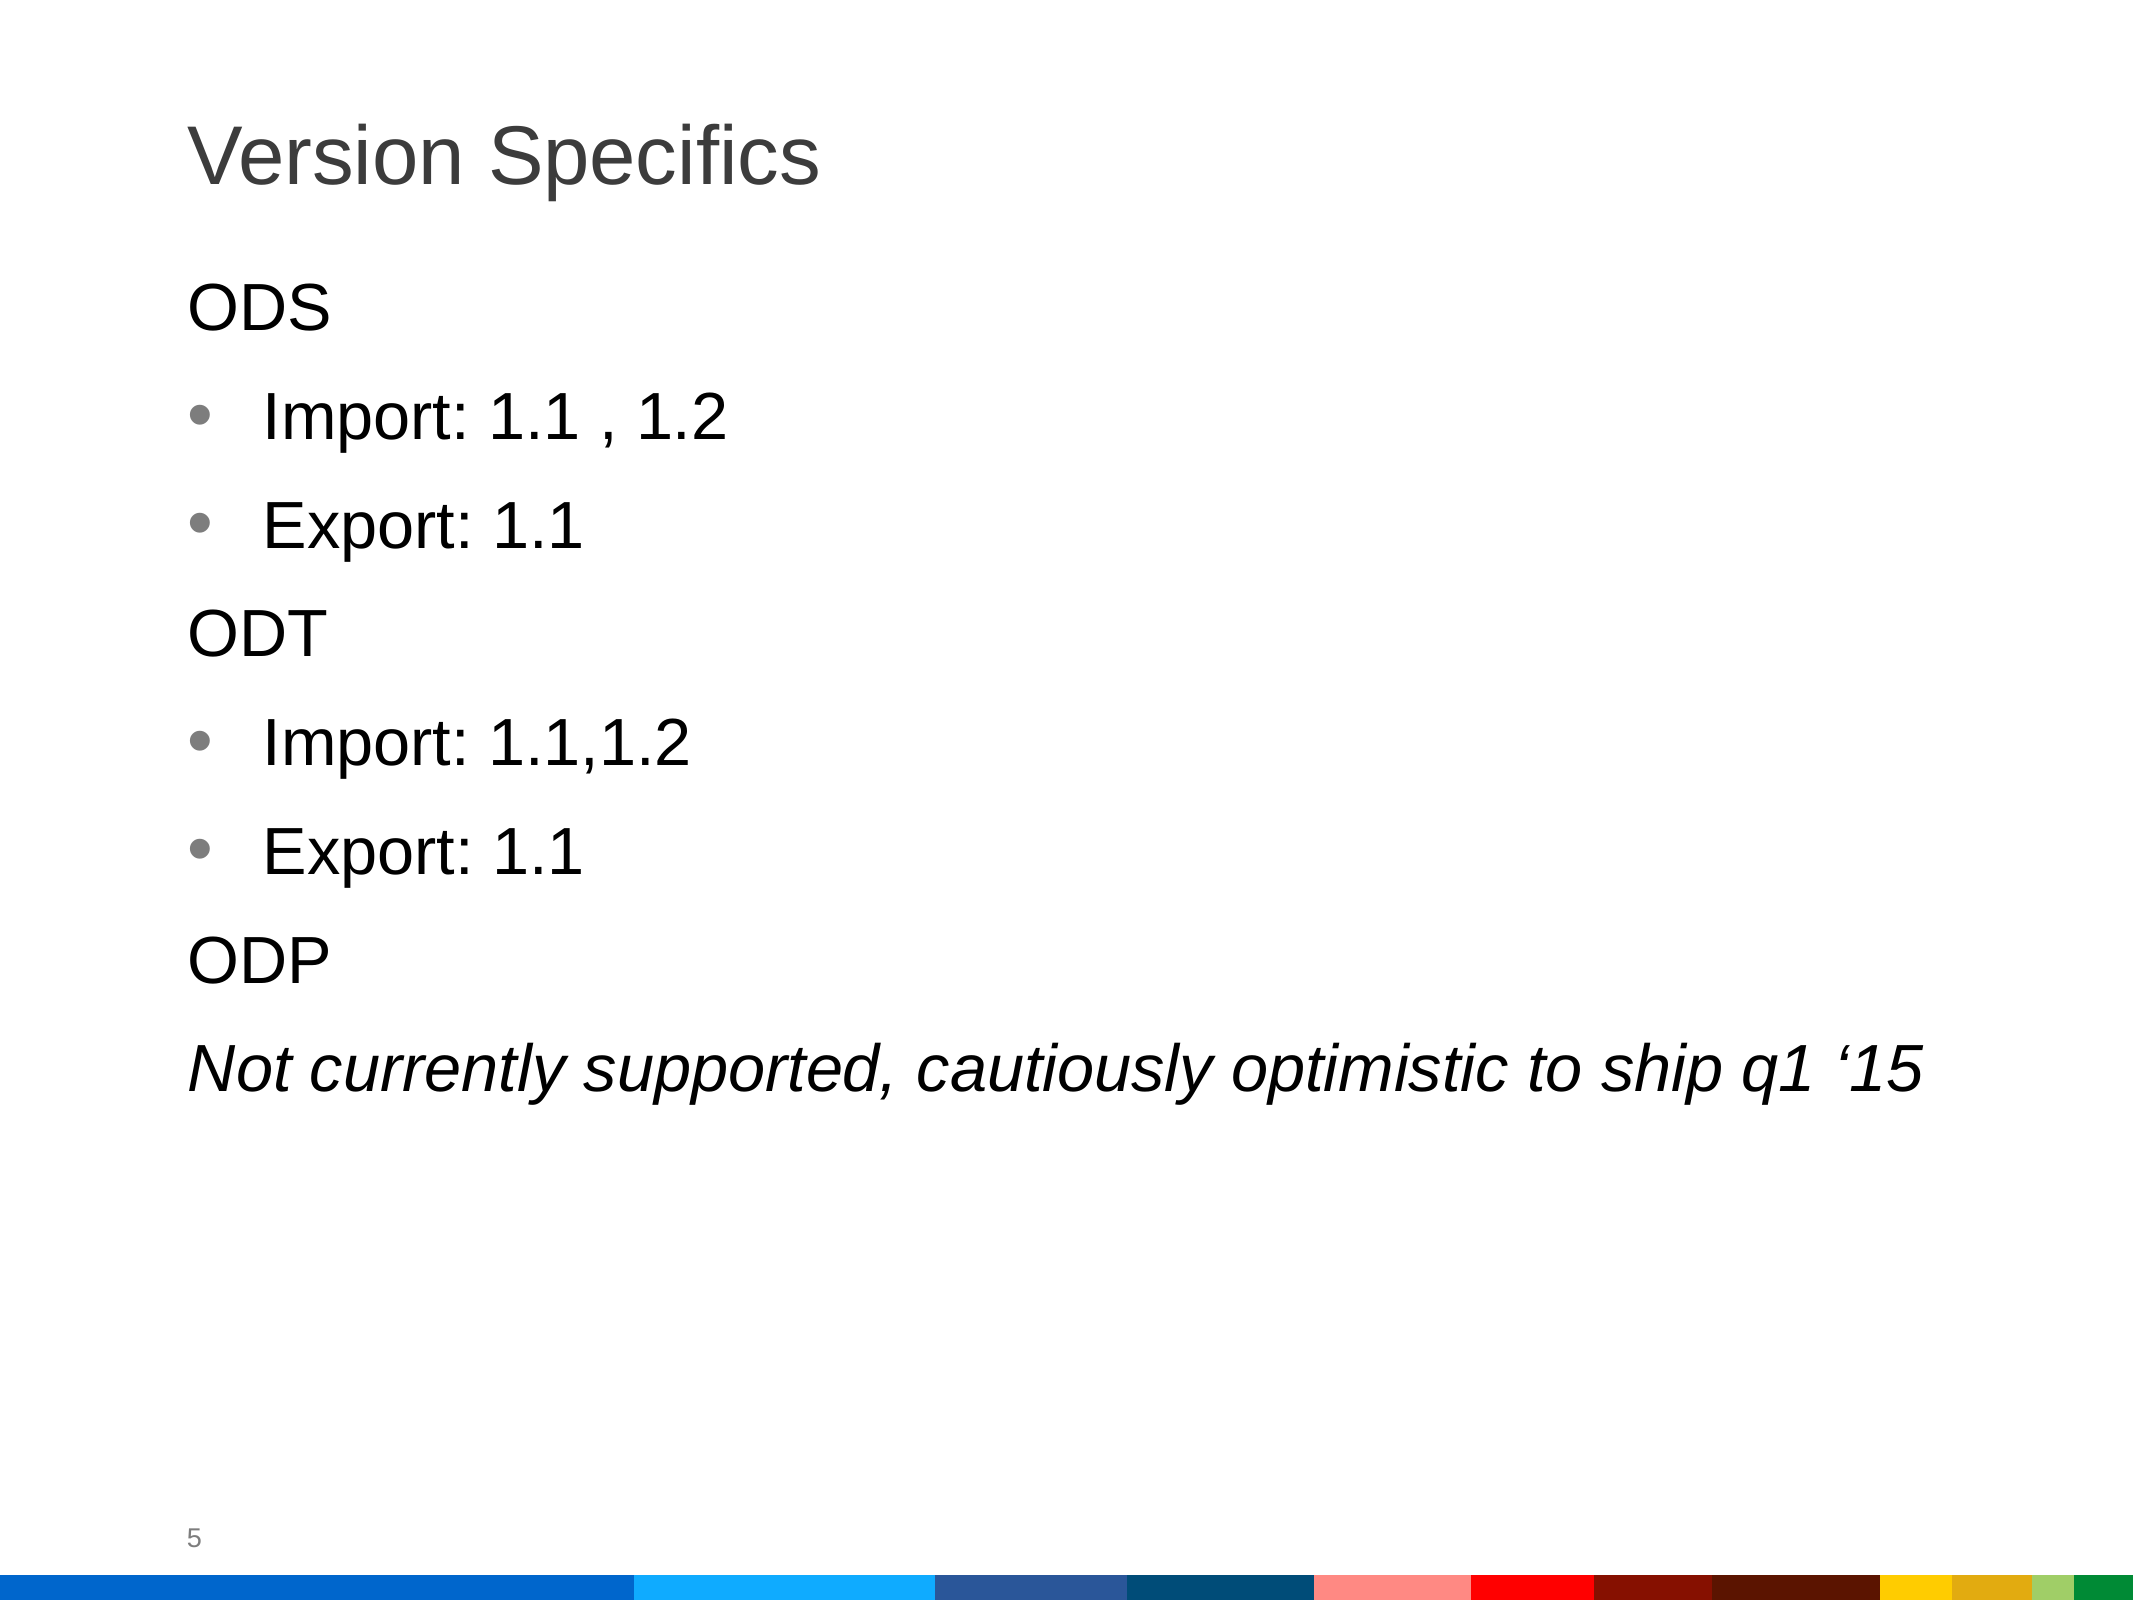

Version Specifics
ODS
Import: 1.1 , 1.2
Export: 1.1
ODT
Import: 1.1,1.2
Export: 1.1
ODP
Not currently supported, cautiously optimistic to ship q1 ‘15